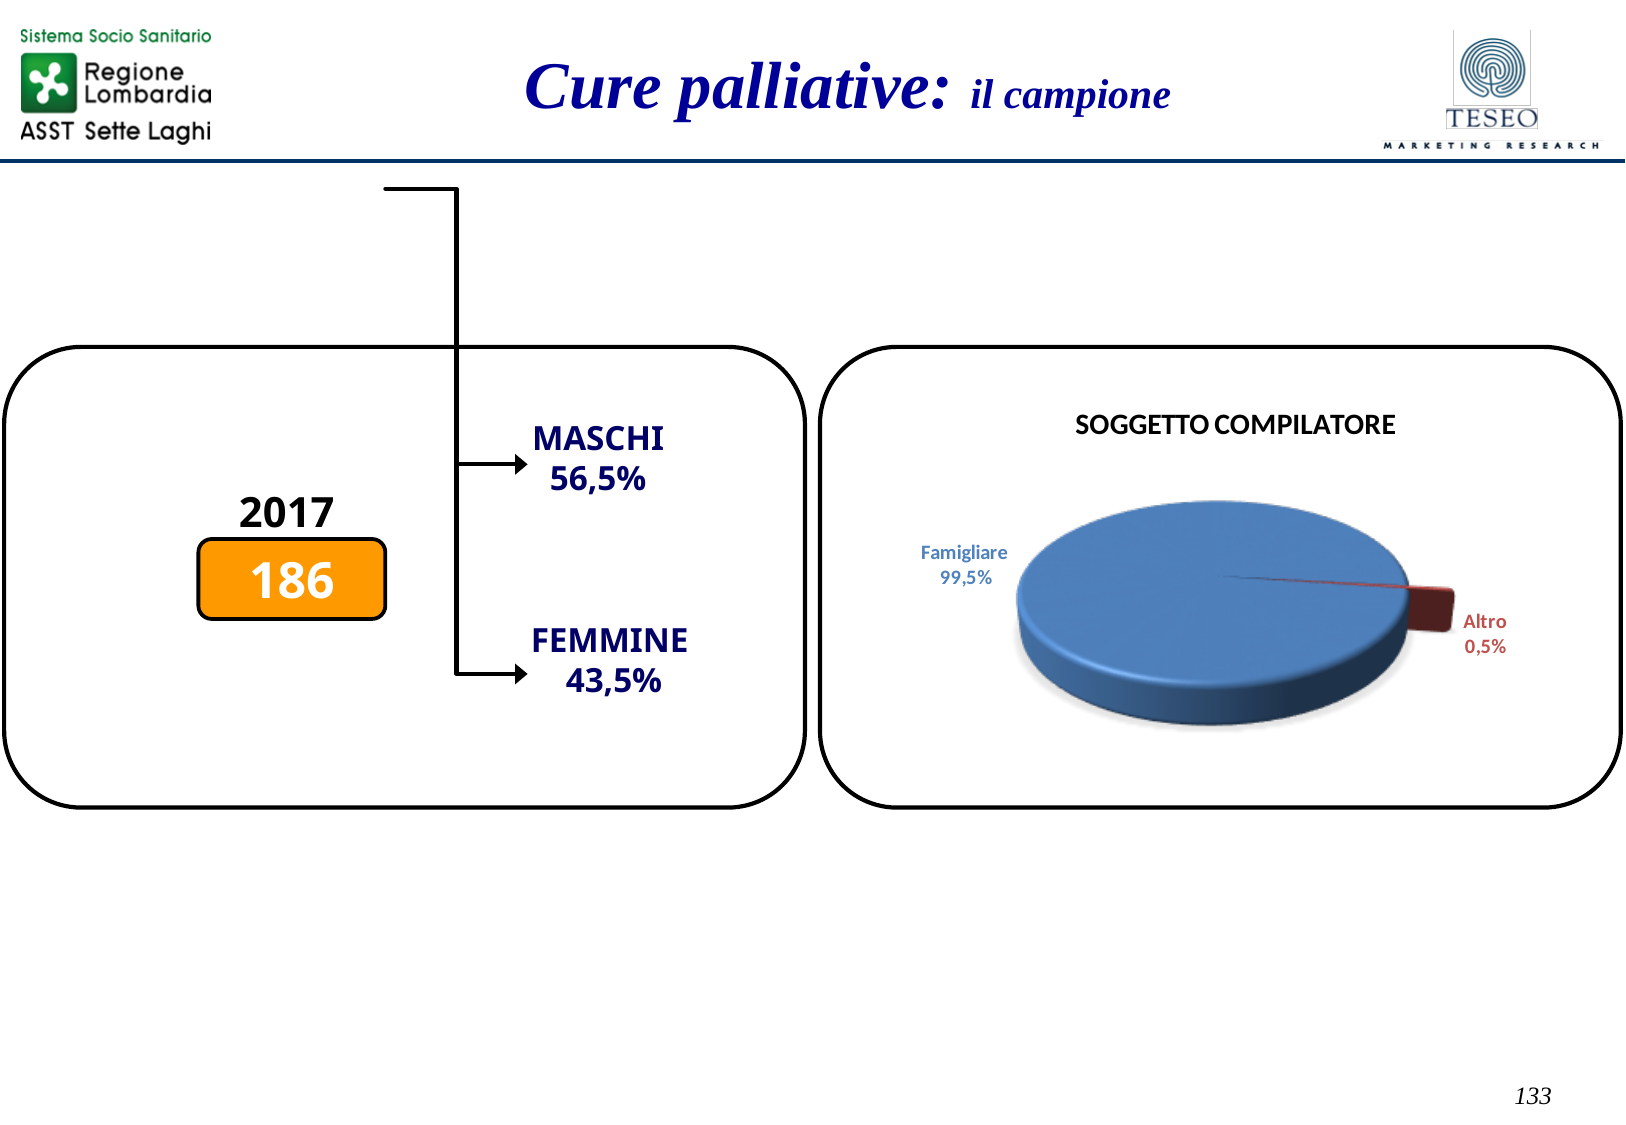

Cure palliative: il campione
MASCHI
56,5%
2017
186
FEMMINE
43,5%